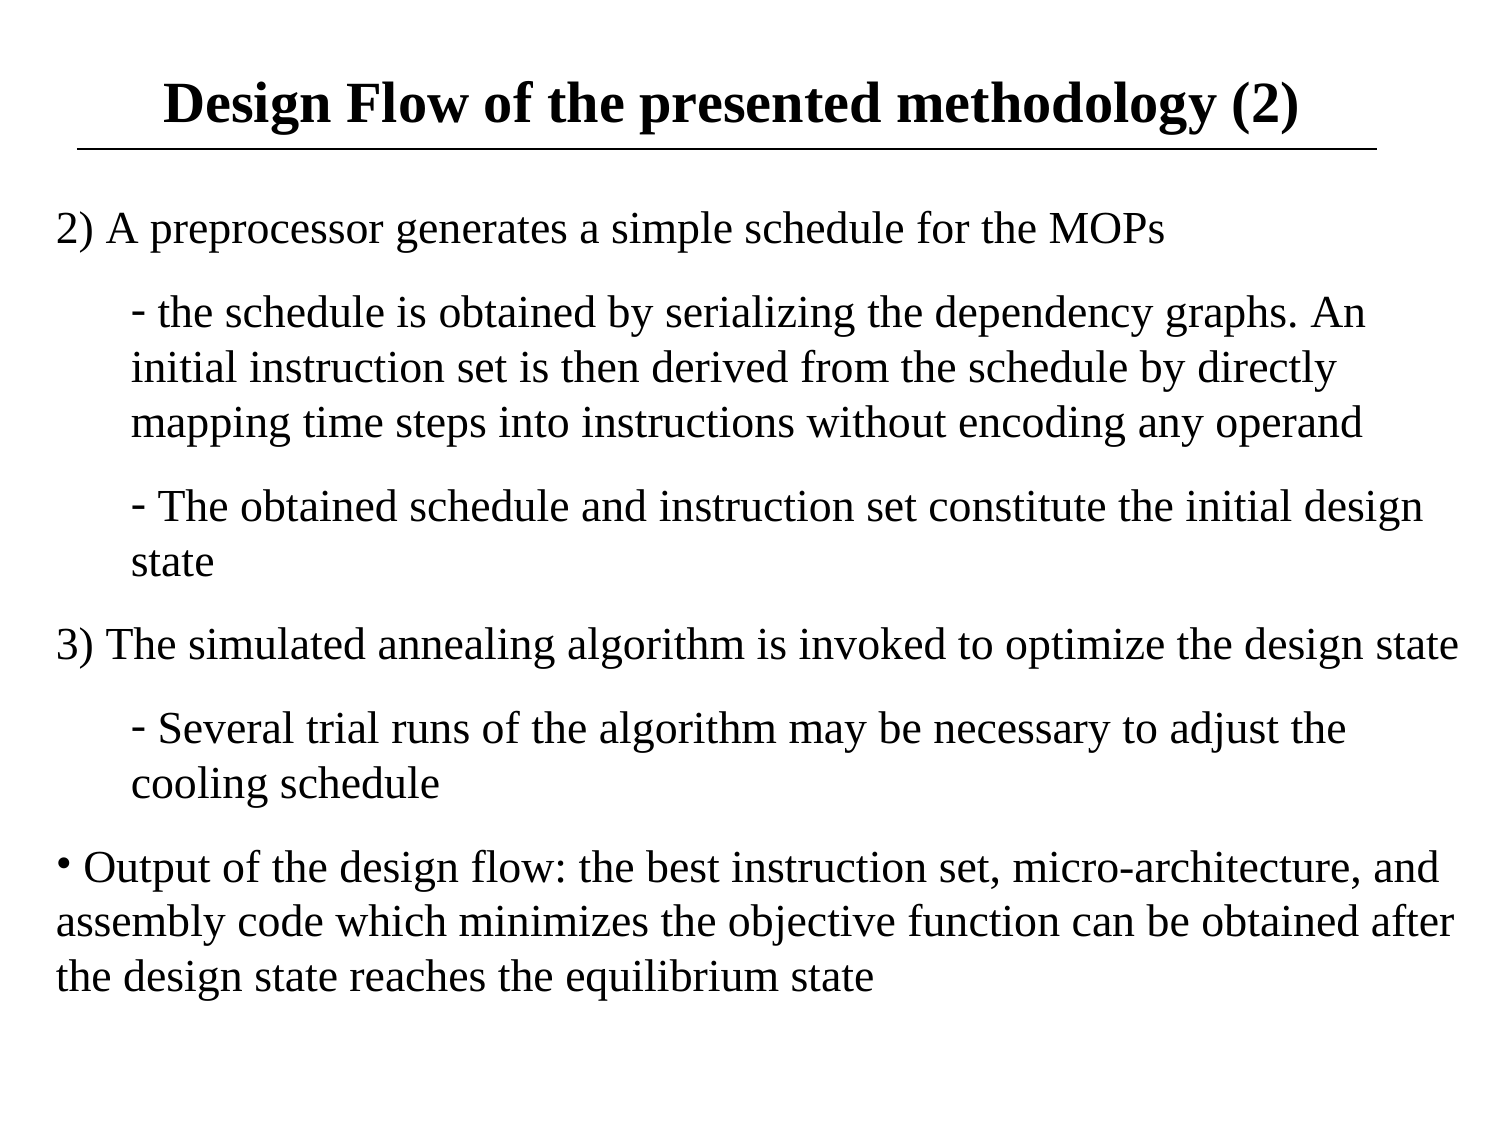

# Design Flow of the presented methodology (2)
2) A preprocessor generates a simple schedule for the MOPs
 the schedule is obtained by serializing the dependency graphs. An initial instruction set is then derived from the schedule by directly mapping time steps into instructions without encoding any operand
 The obtained schedule and instruction set constitute the initial design state
3) The simulated annealing algorithm is invoked to optimize the design state
 Several trial runs of the algorithm may be necessary to adjust the cooling schedule
 Output of the design flow: the best instruction set, micro-architecture, and assembly code which minimizes the objective function can be obtained after the design state reaches the equilibrium state